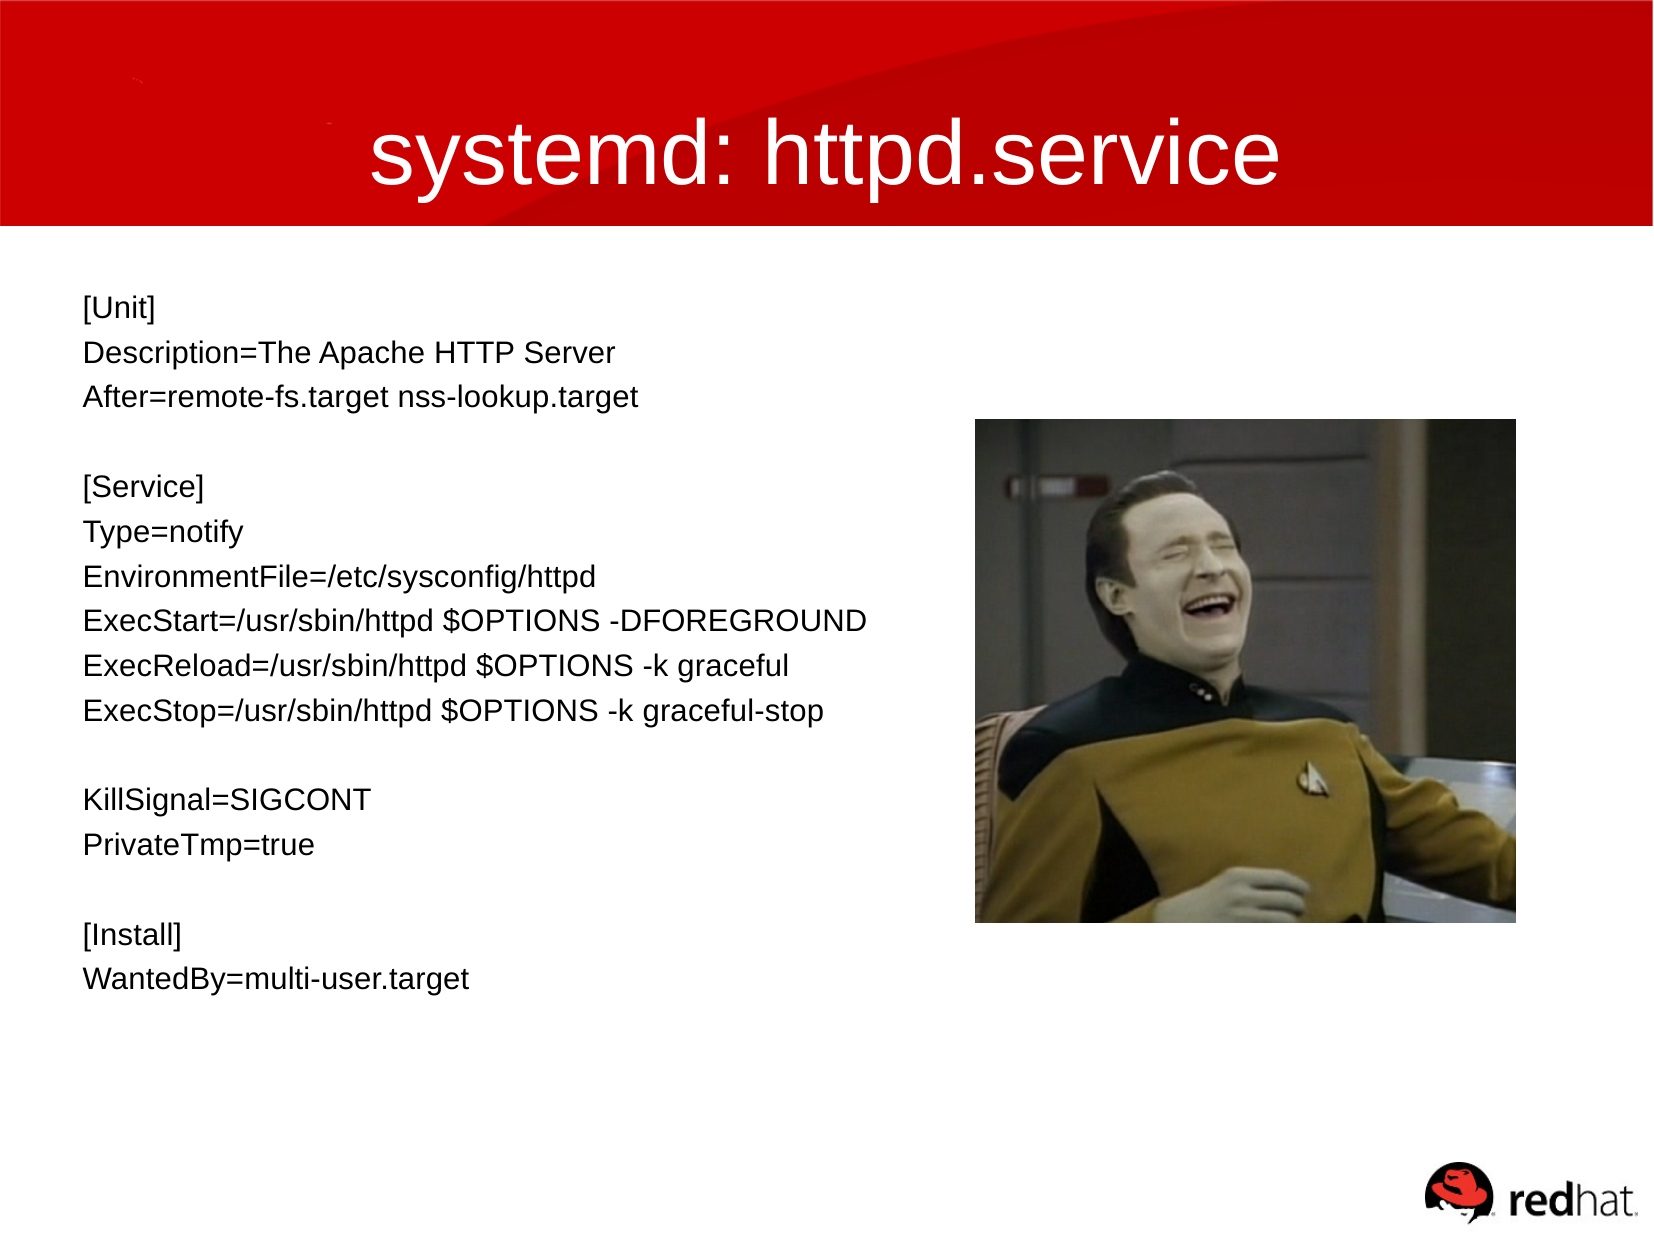

# systemd: httpd.service
[Unit]
Description=The Apache HTTP Server
After=remote-fs.target nss-lookup.target
[Service]
Type=notify
EnvironmentFile=/etc/sysconfig/httpd
ExecStart=/usr/sbin/httpd $OPTIONS -DFOREGROUND
ExecReload=/usr/sbin/httpd $OPTIONS -k graceful
ExecStop=/usr/sbin/httpd $OPTIONS -k graceful-stop
KillSignal=SIGCONT
PrivateTmp=true
[Install]
WantedBy=multi-user.target